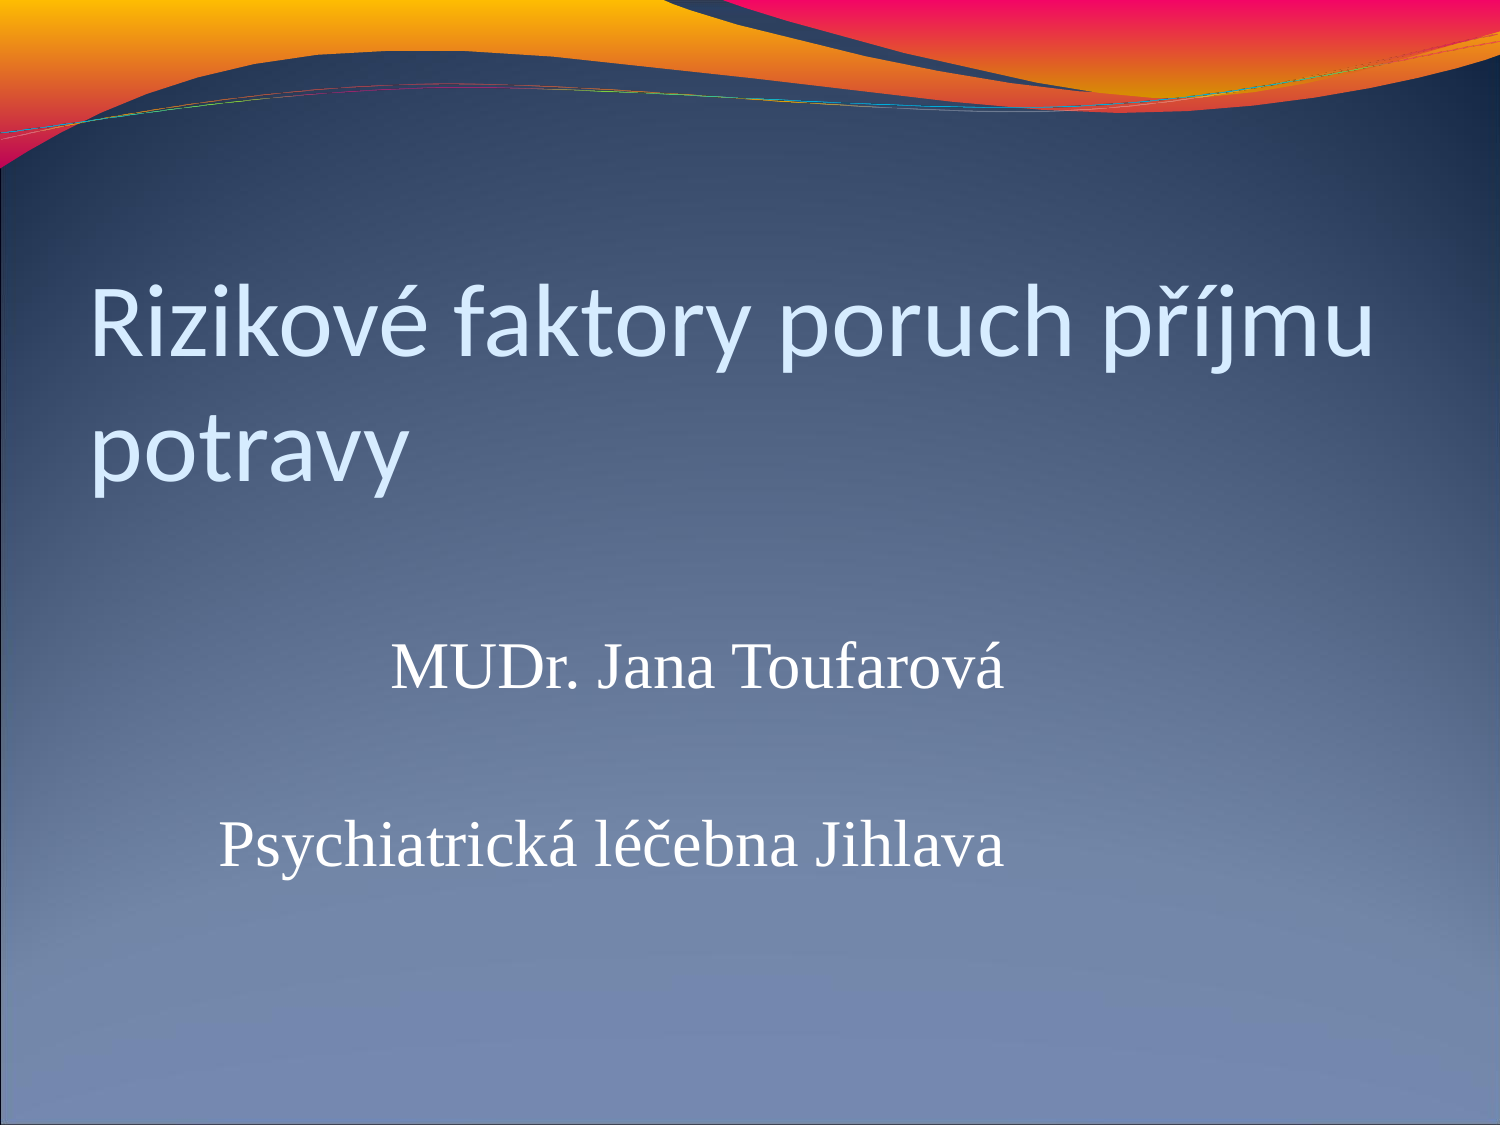

Rizikové faktory poruch příjmu potravy
MUDr. Jana Toufarová
Psychiatrická léčebna Jihlava